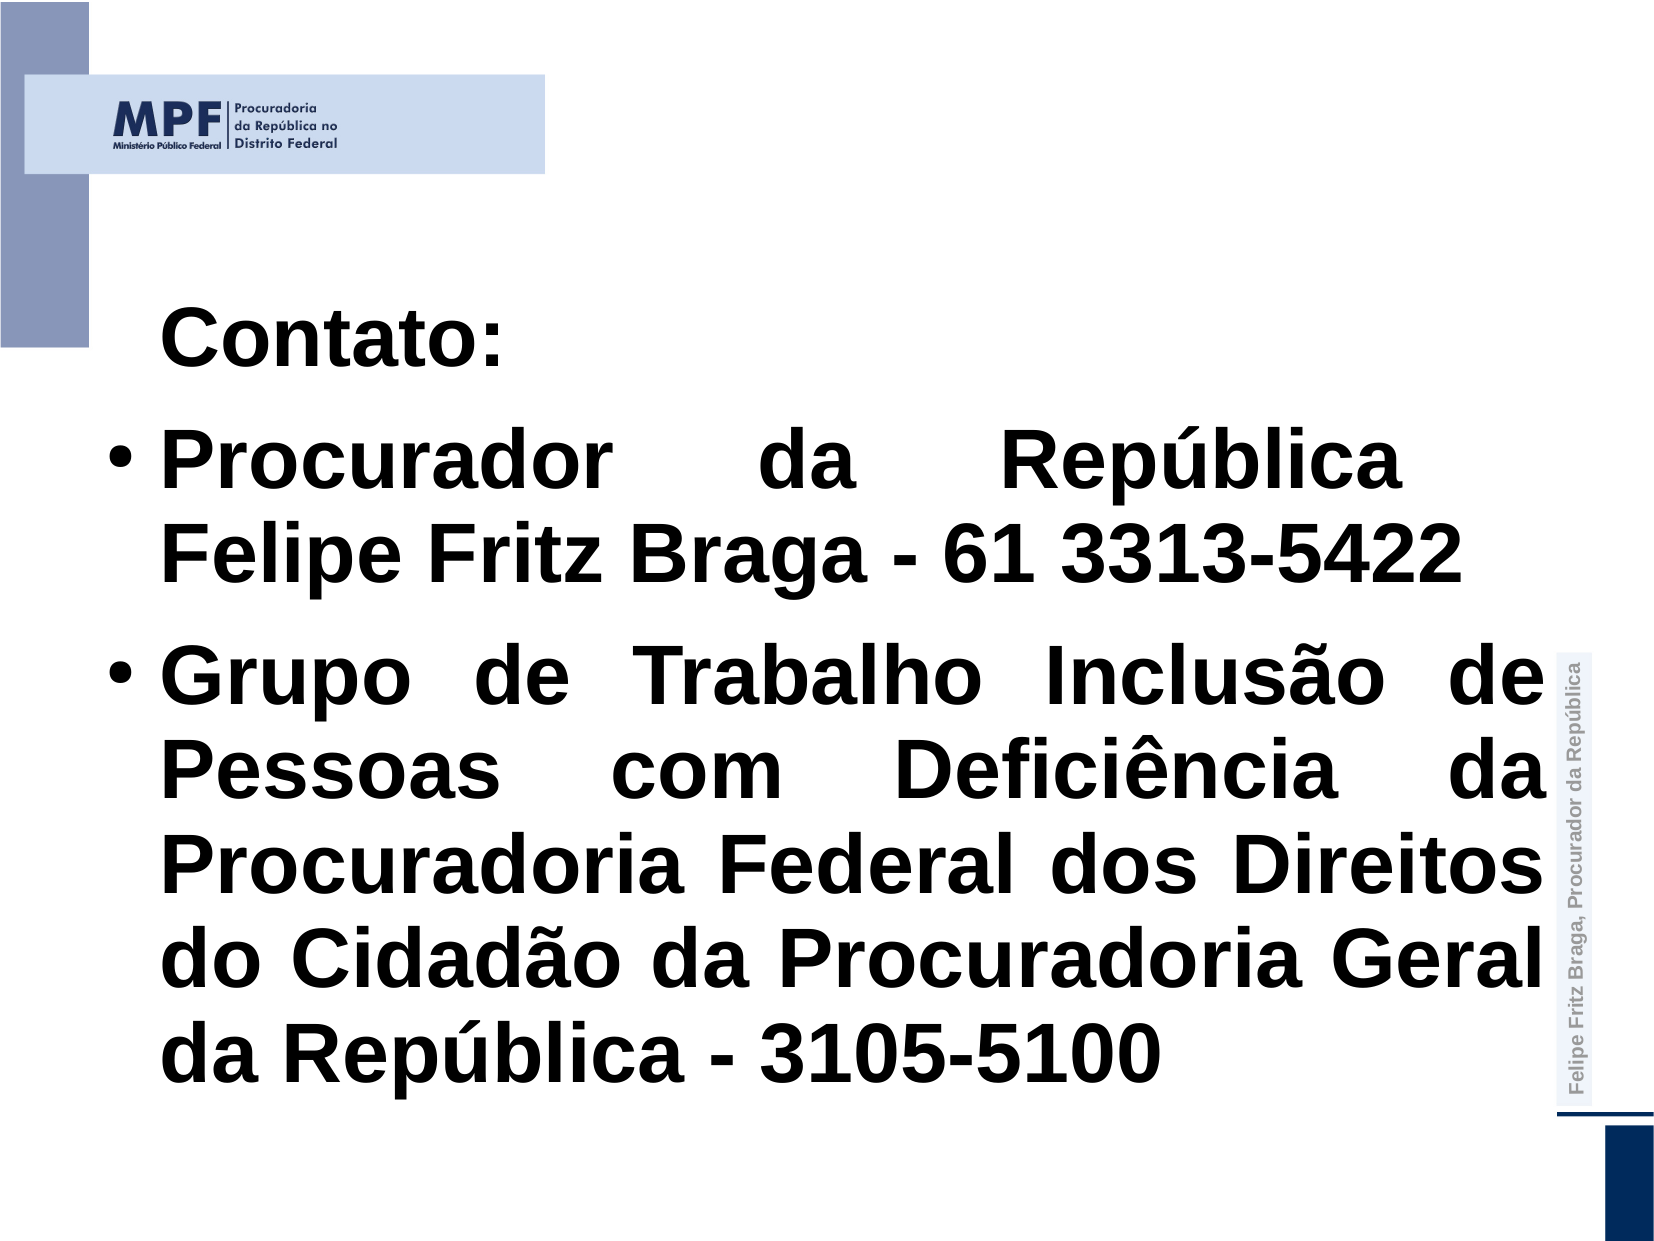

#
Contato:
Procurador da República
Felipe Fritz Braga - 61 3313-5422
Grupo de Trabalho Inclusão de Pessoas com Deficiência da Procuradoria Federal dos Direitos do Cidadão da Procuradoria Geral da República - 3105-5100